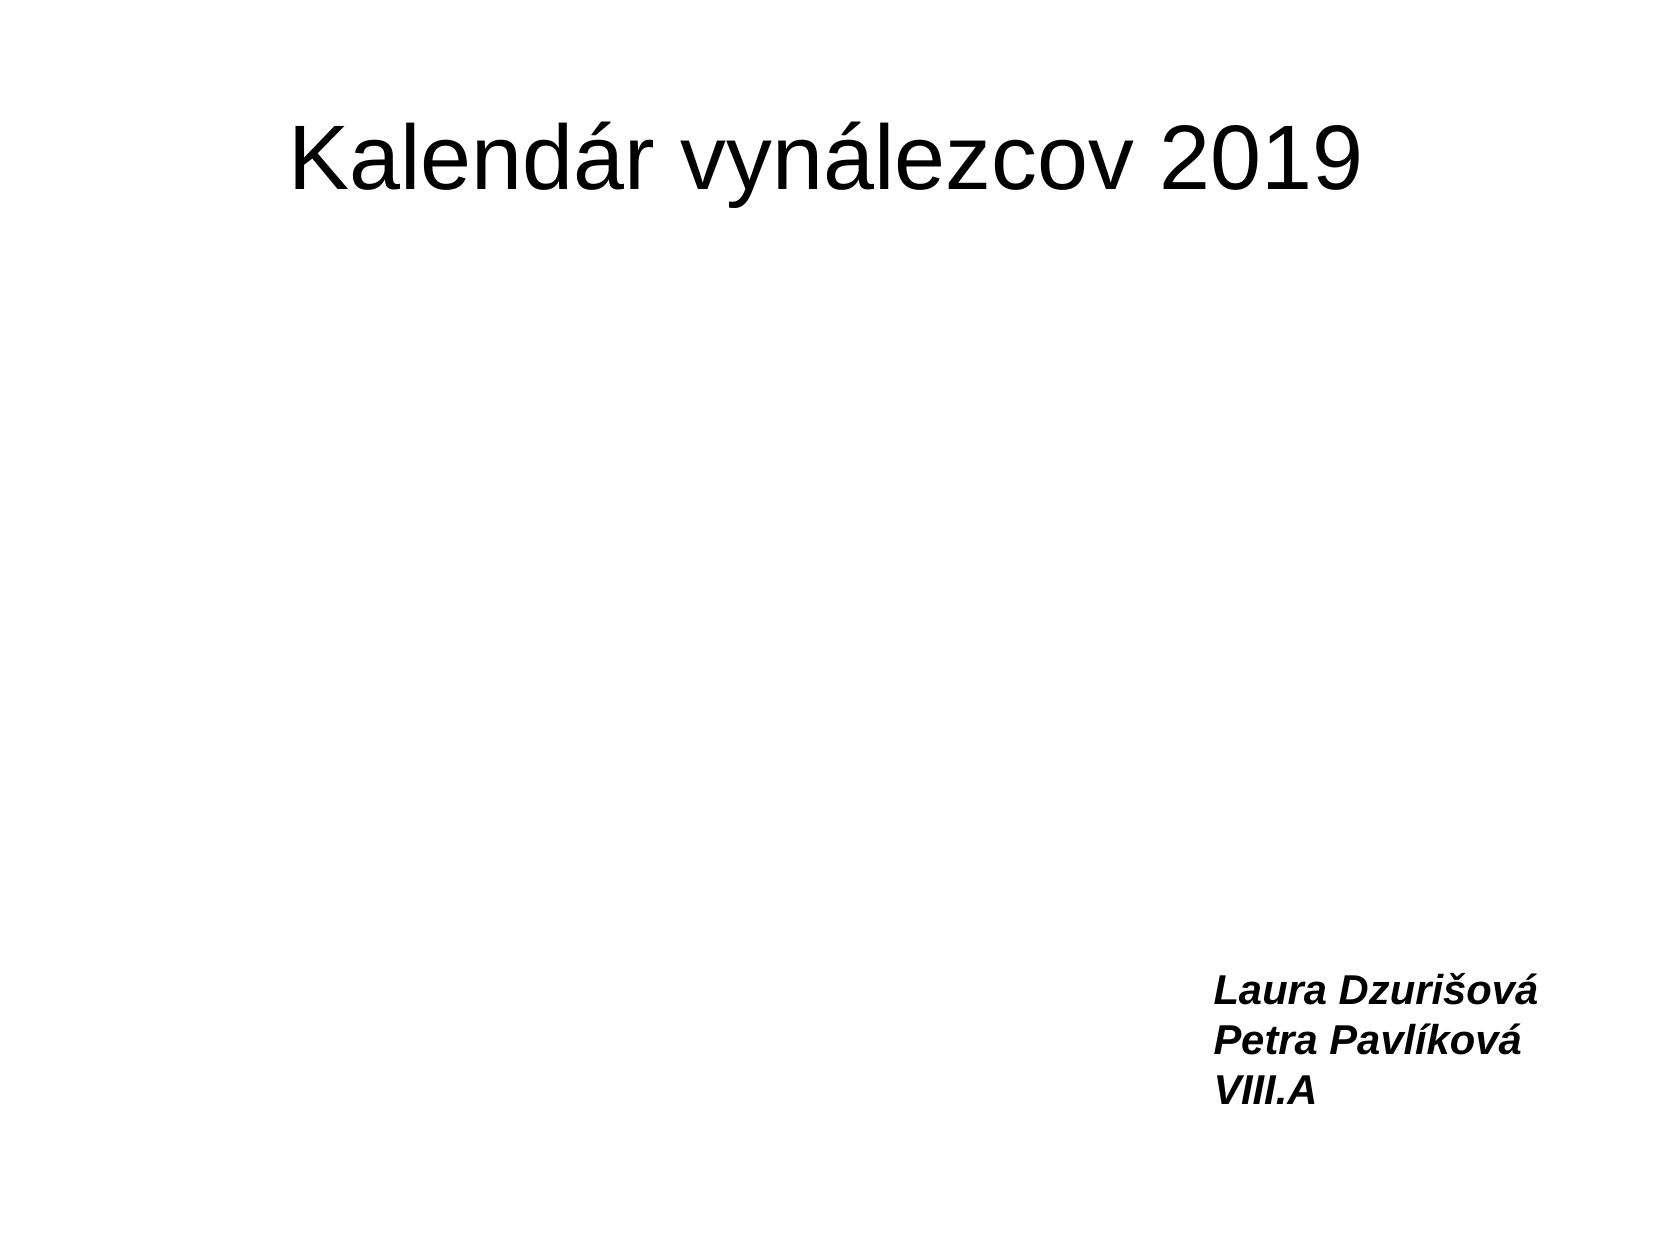

# Kalendár vynálezcov 2019
Laura Dzurišová
Petra Pavlíková
VIII.A